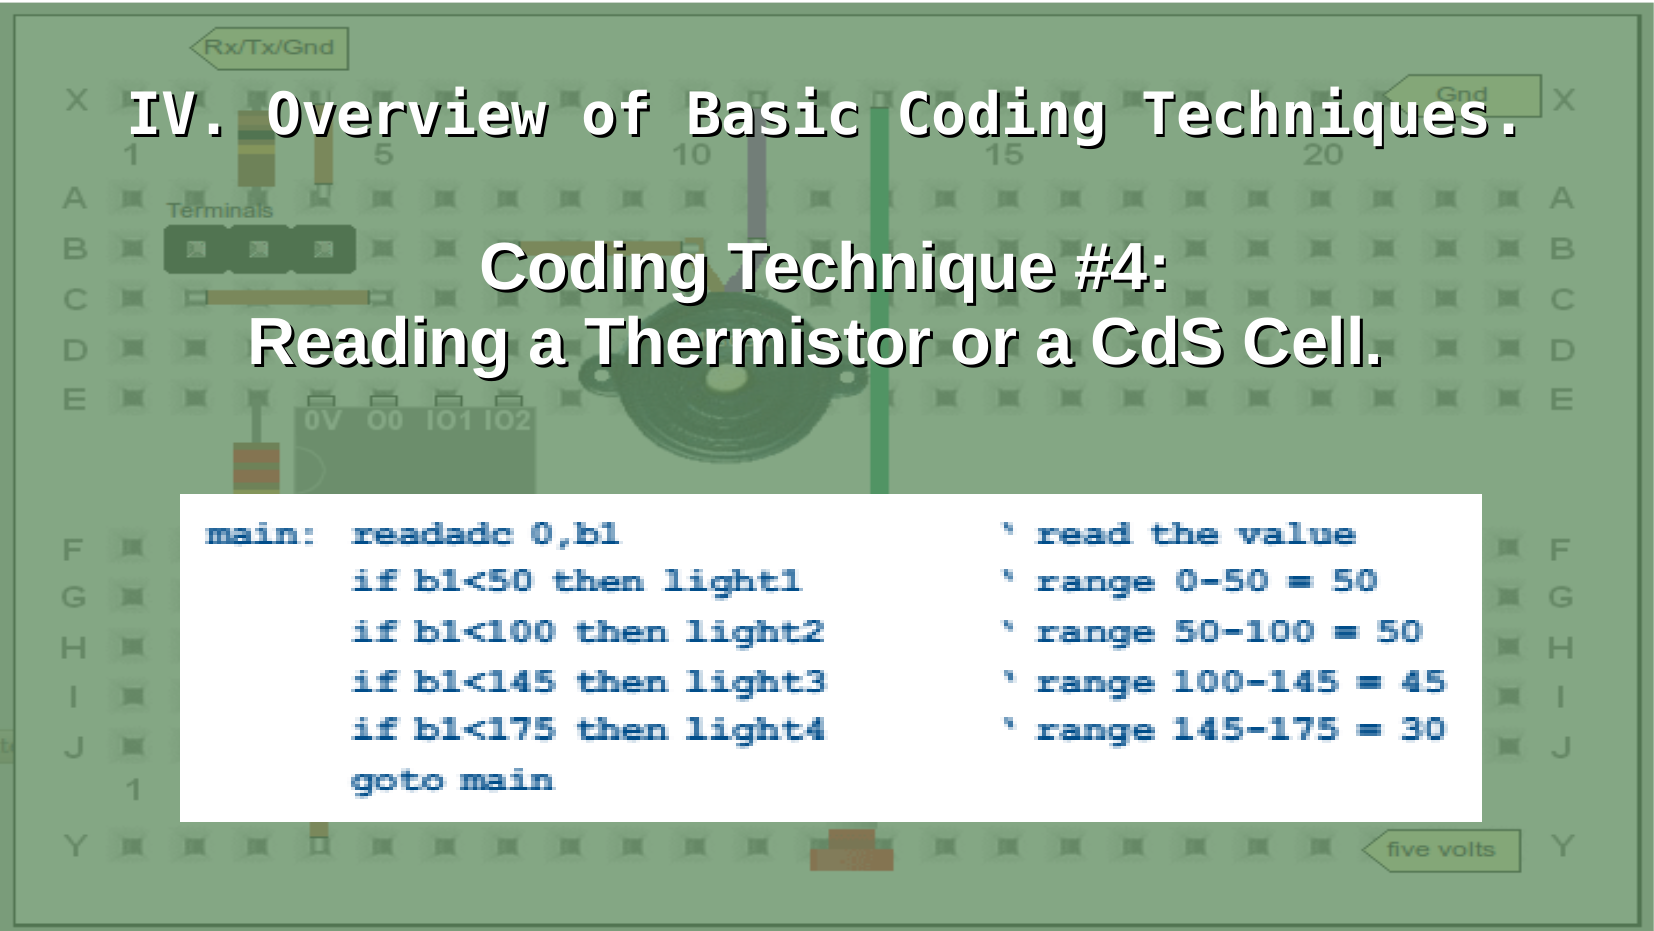

# IV. Overview of Basic Coding Techniques.
 Coding Technique #4:
Reading a Thermistor or a CdS Cell.